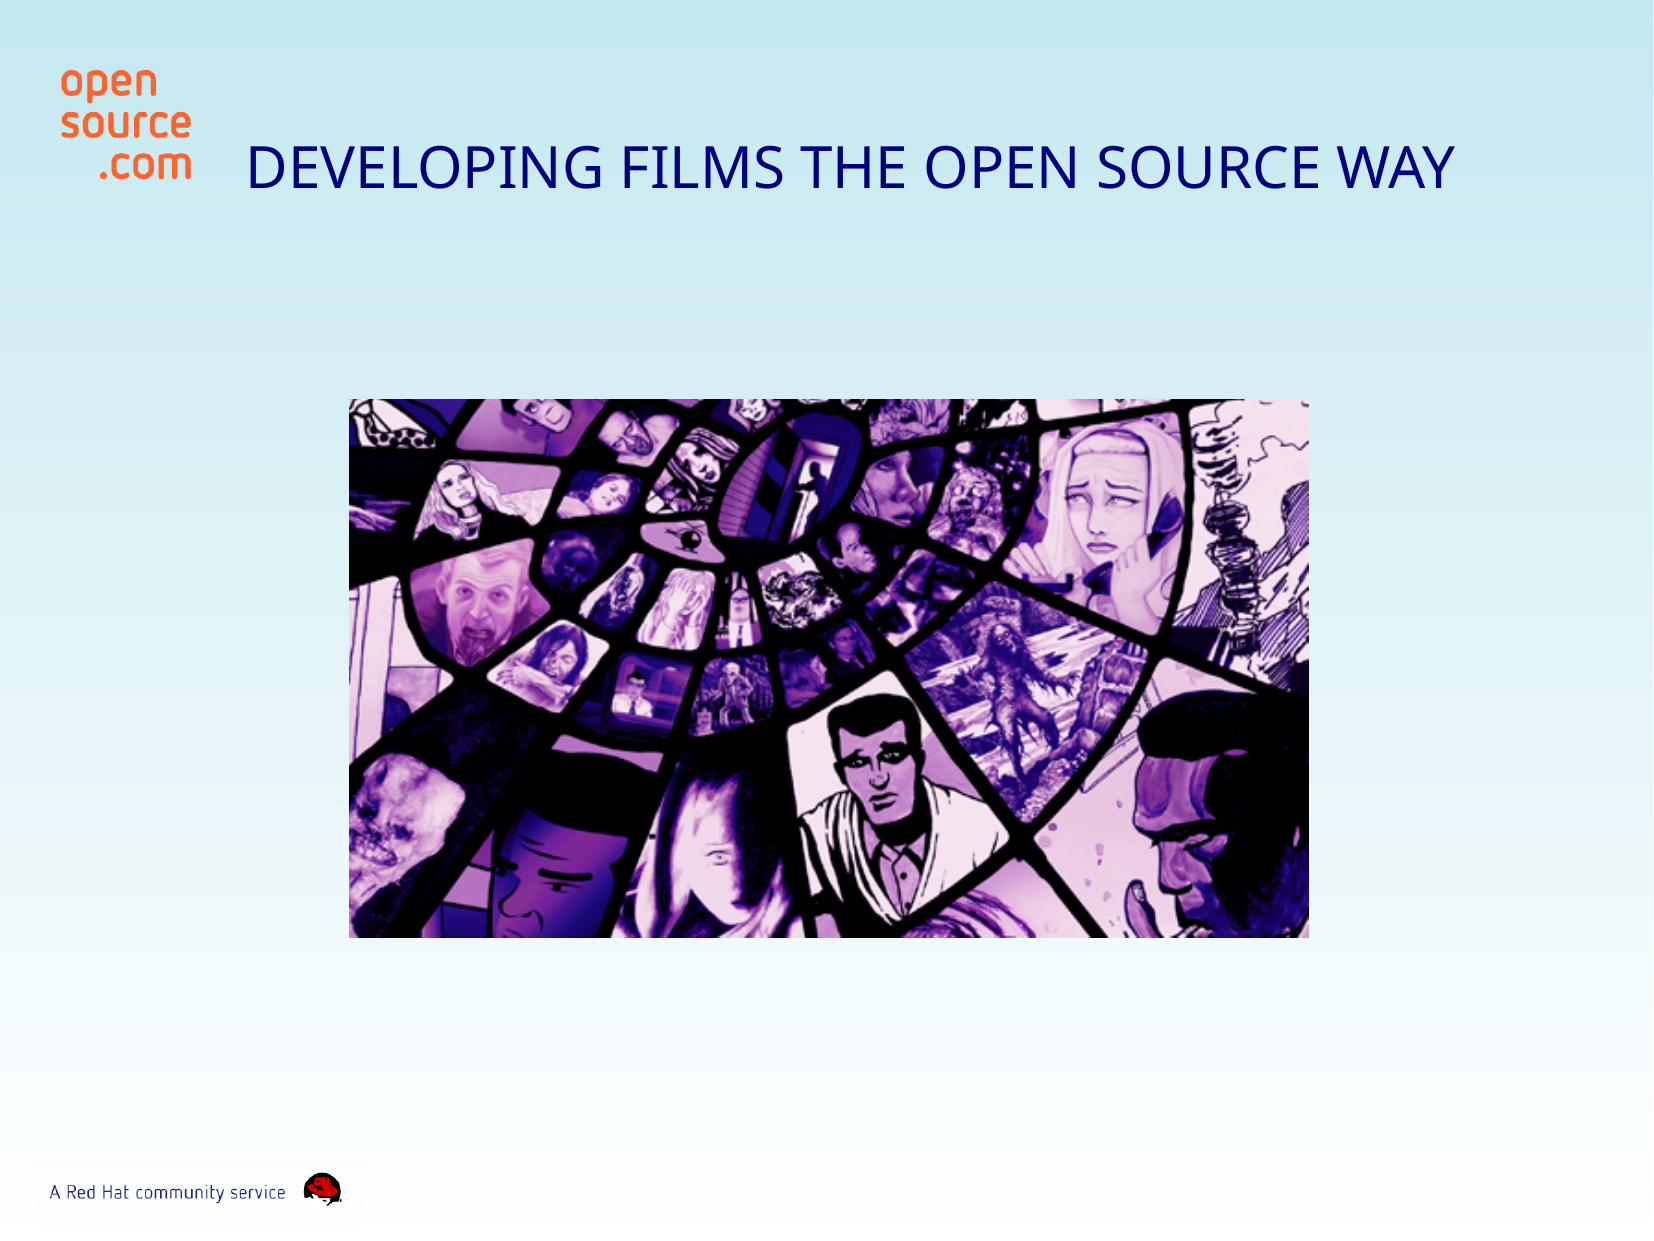

#
DEVELOPING FILMS THE OPEN SOURCE WAY